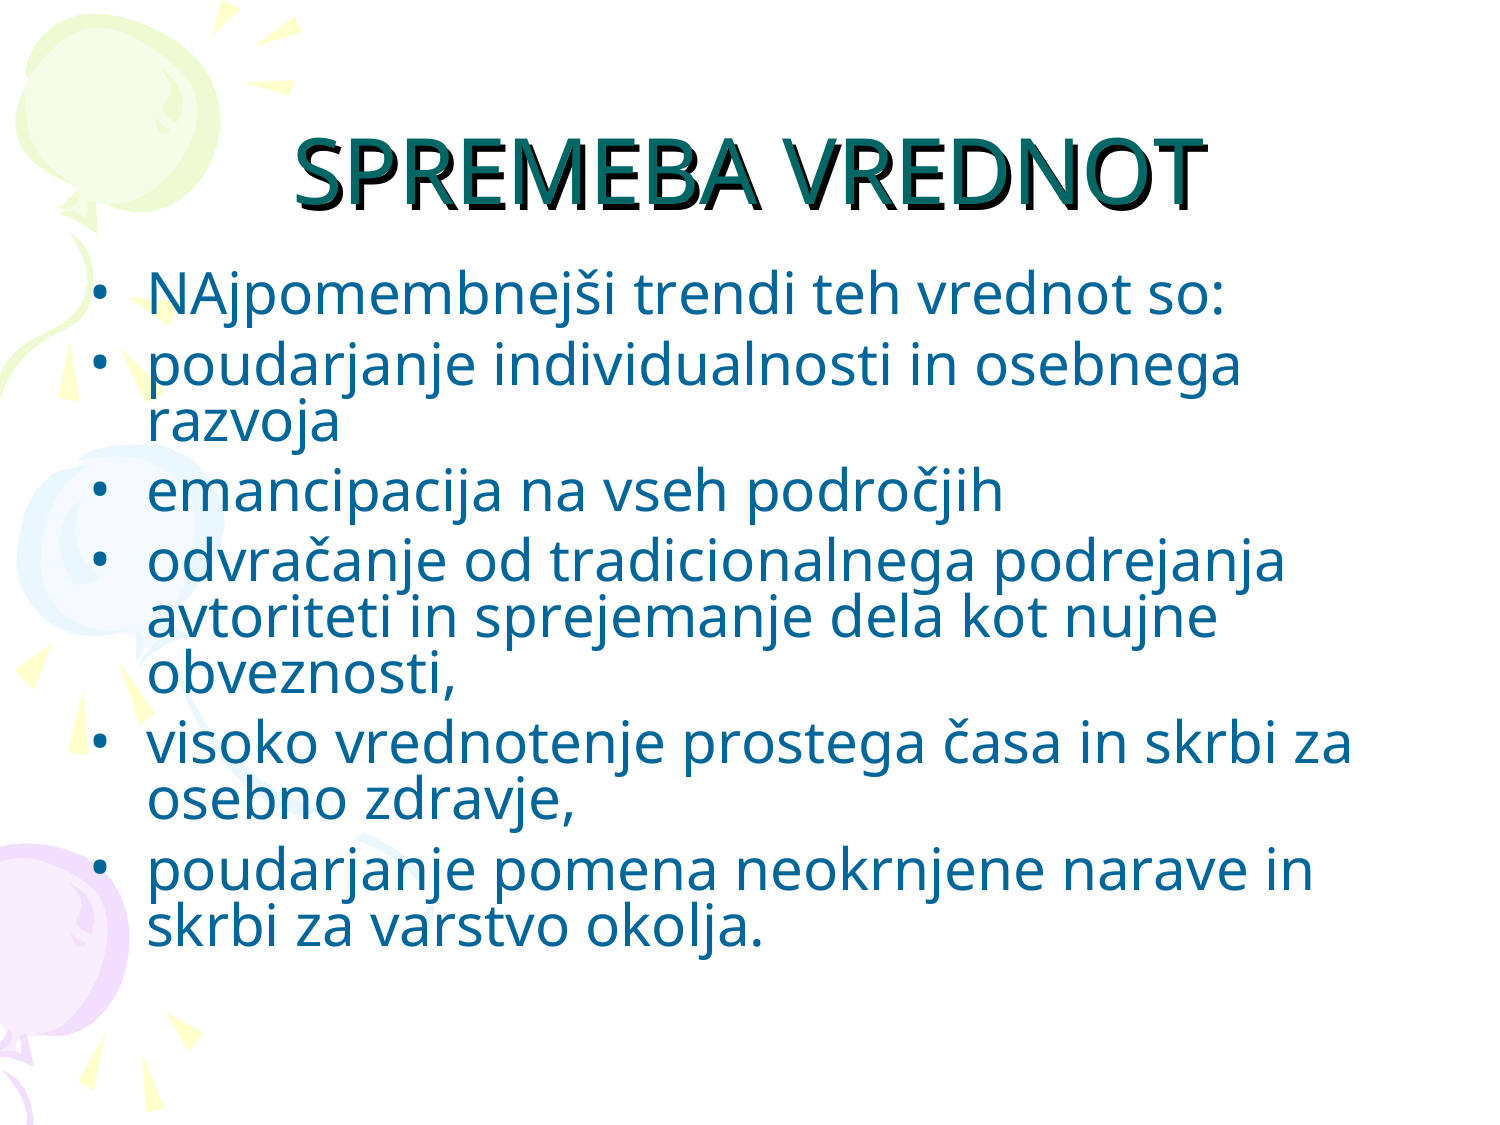

# SPREMEBA VREDNOT
NAjpomembnejši trendi teh vrednot so:
poudarjanje individualnosti in osebnega razvoja
emancipacija na vseh področjih
odvračanje od tradicionalnega podrejanja avtoriteti in sprejemanje dela kot nujne obveznosti,
visoko vrednotenje prostega časa in skrbi za osebno zdravje,
poudarjanje pomena neokrnjene narave in skrbi za varstvo okolja.